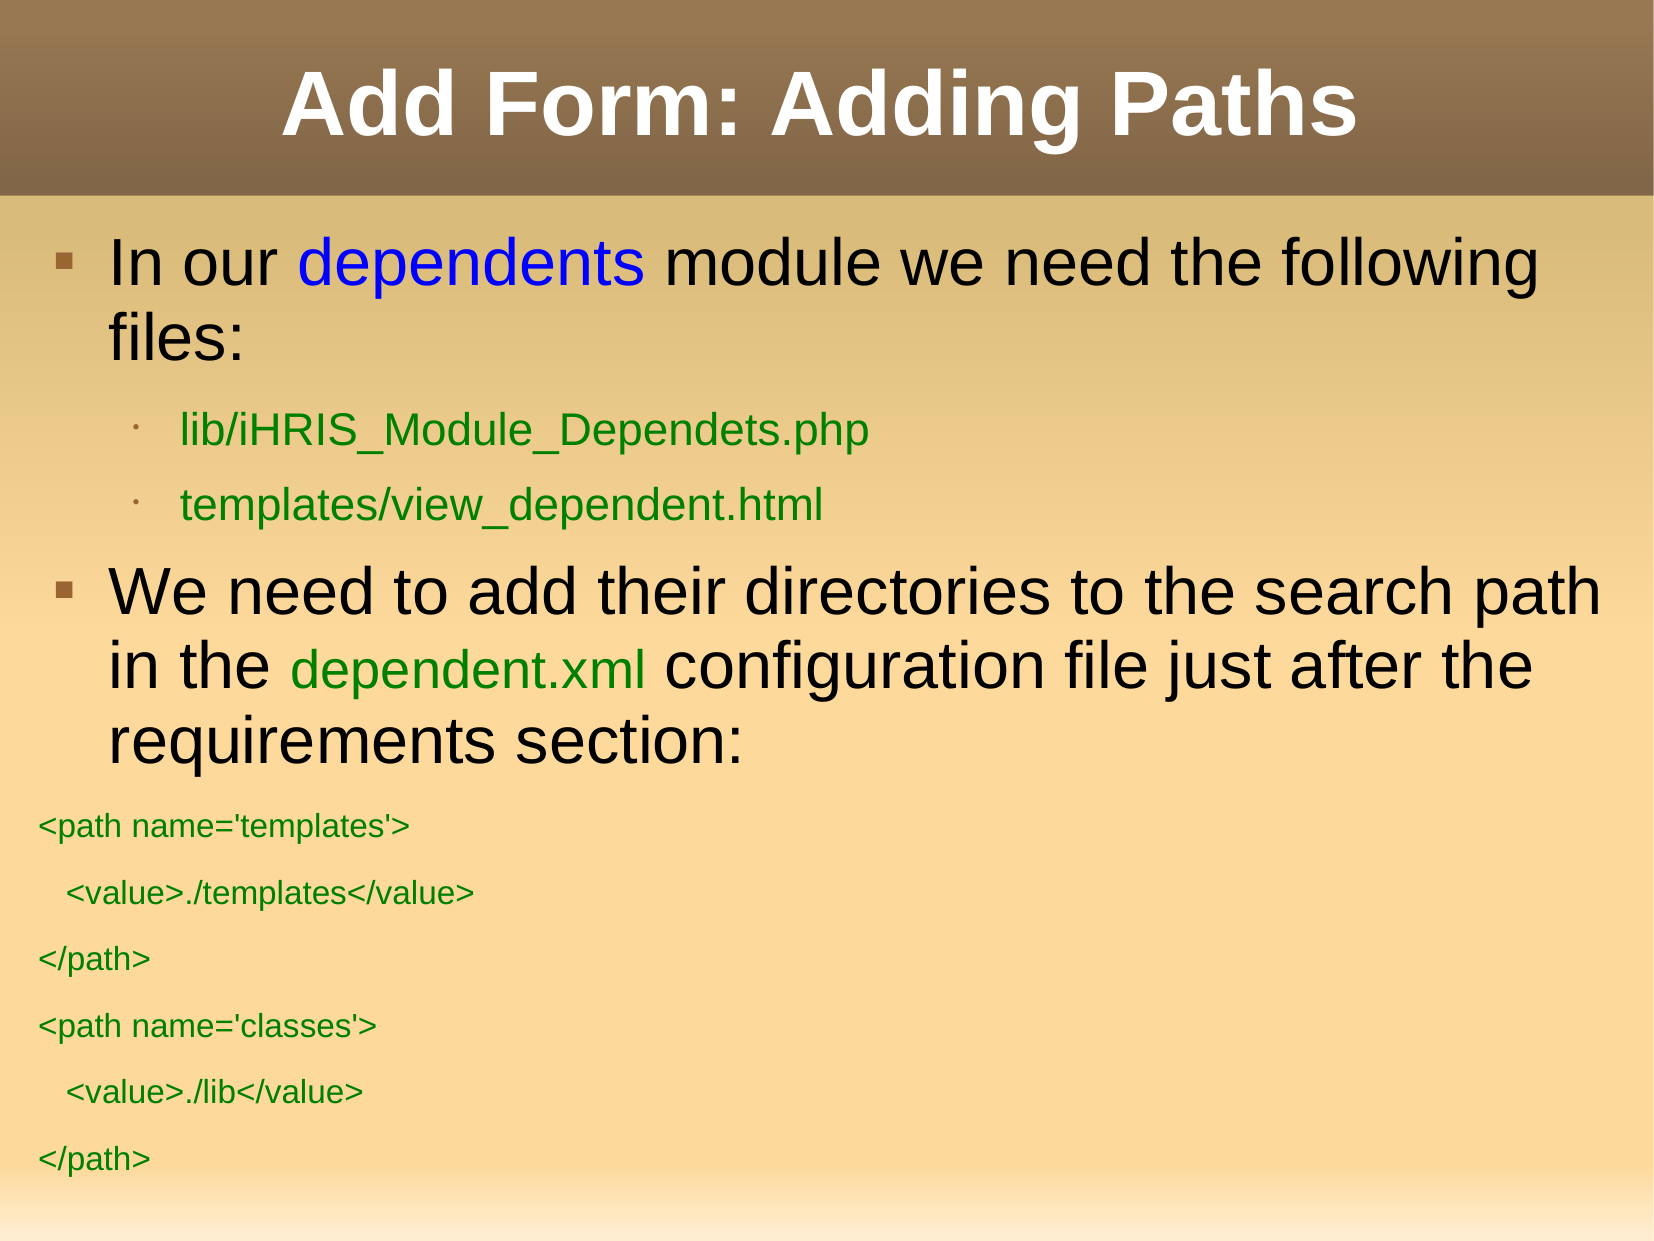

# Add Form: Adding Paths
In our dependents module we need the following files:
lib/iHRIS_Module_Dependets.php
templates/view_dependent.html
We need to add their directories to the search path in the dependent.xml configuration file just after the requirements section:
<path name='templates'>
 <value>./templates</value>
</path>
<path name='classes'>
 <value>./lib</value>
</path>